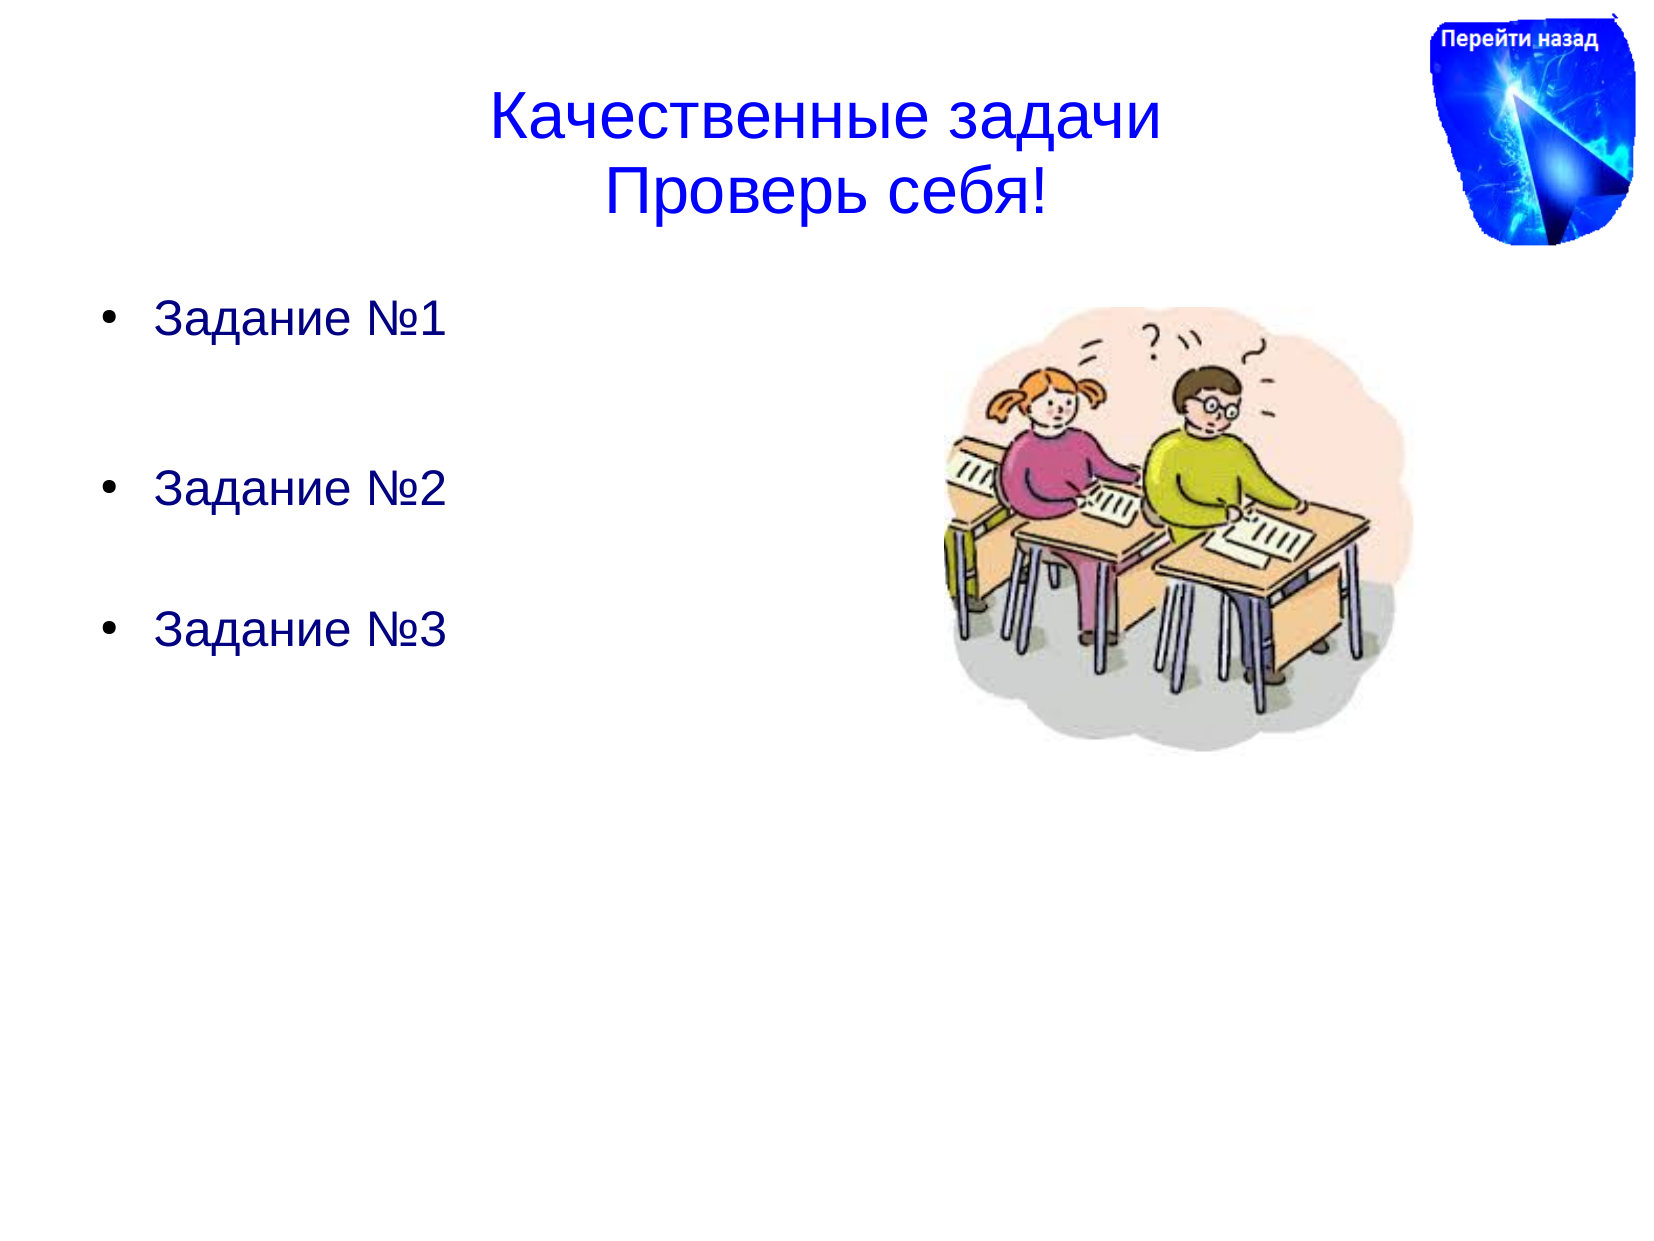

# Качественные задачи Проверь себя!
Задание №1
Задание №2
Задание №3